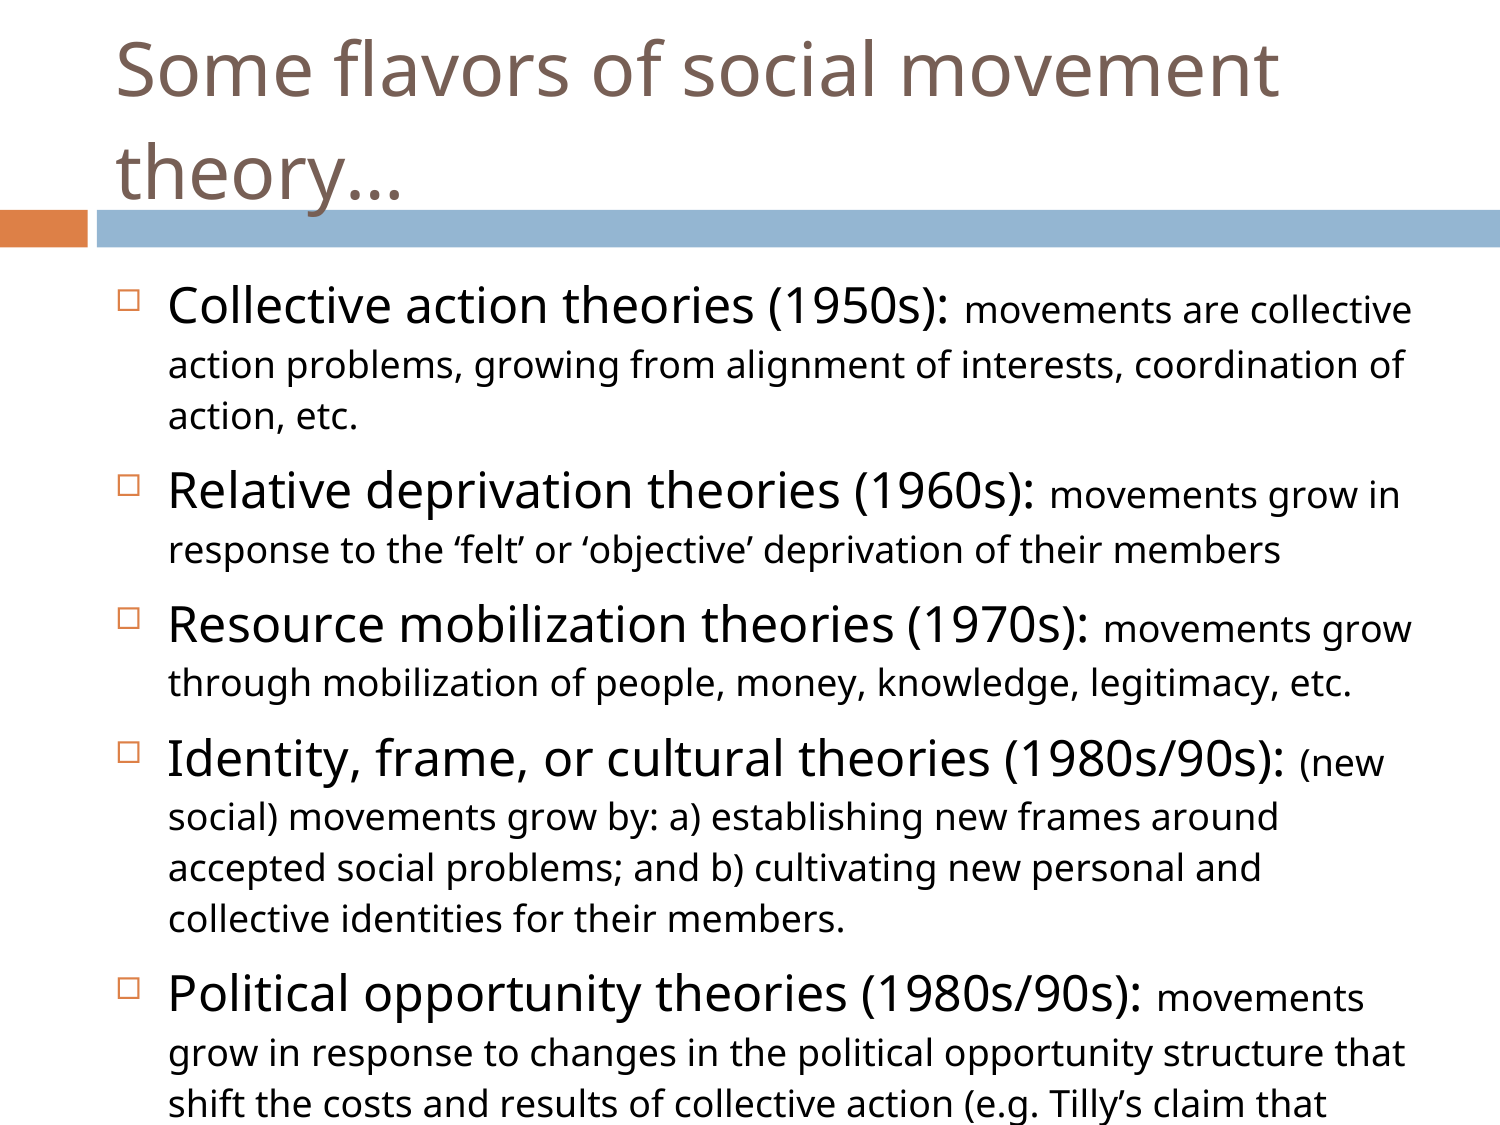

# Some flavors of social movement theory…
Collective action theories (1950s): movements are collective action problems, growing from alignment of interests, coordination of action, etc.
Relative deprivation theories (1960s): movements grow in response to the ‘felt’ or ‘objective’ deprivation of their members
Resource mobilization theories (1970s): movements grow through mobilization of people, money, knowledge, legitimacy, etc.
Identity, frame, or cultural theories (1980s/90s): (new social) movements grow by: a) establishing new frames around accepted social problems; and b) cultivating new personal and collective identities for their members.
Political opportunity theories (1980s/90s): movements grow in response to changes in the political opportunity structure that shift the costs and results of collective action (e.g. Tilly’s claim that democracies have social movements, authoritarian regimes have revolutions)